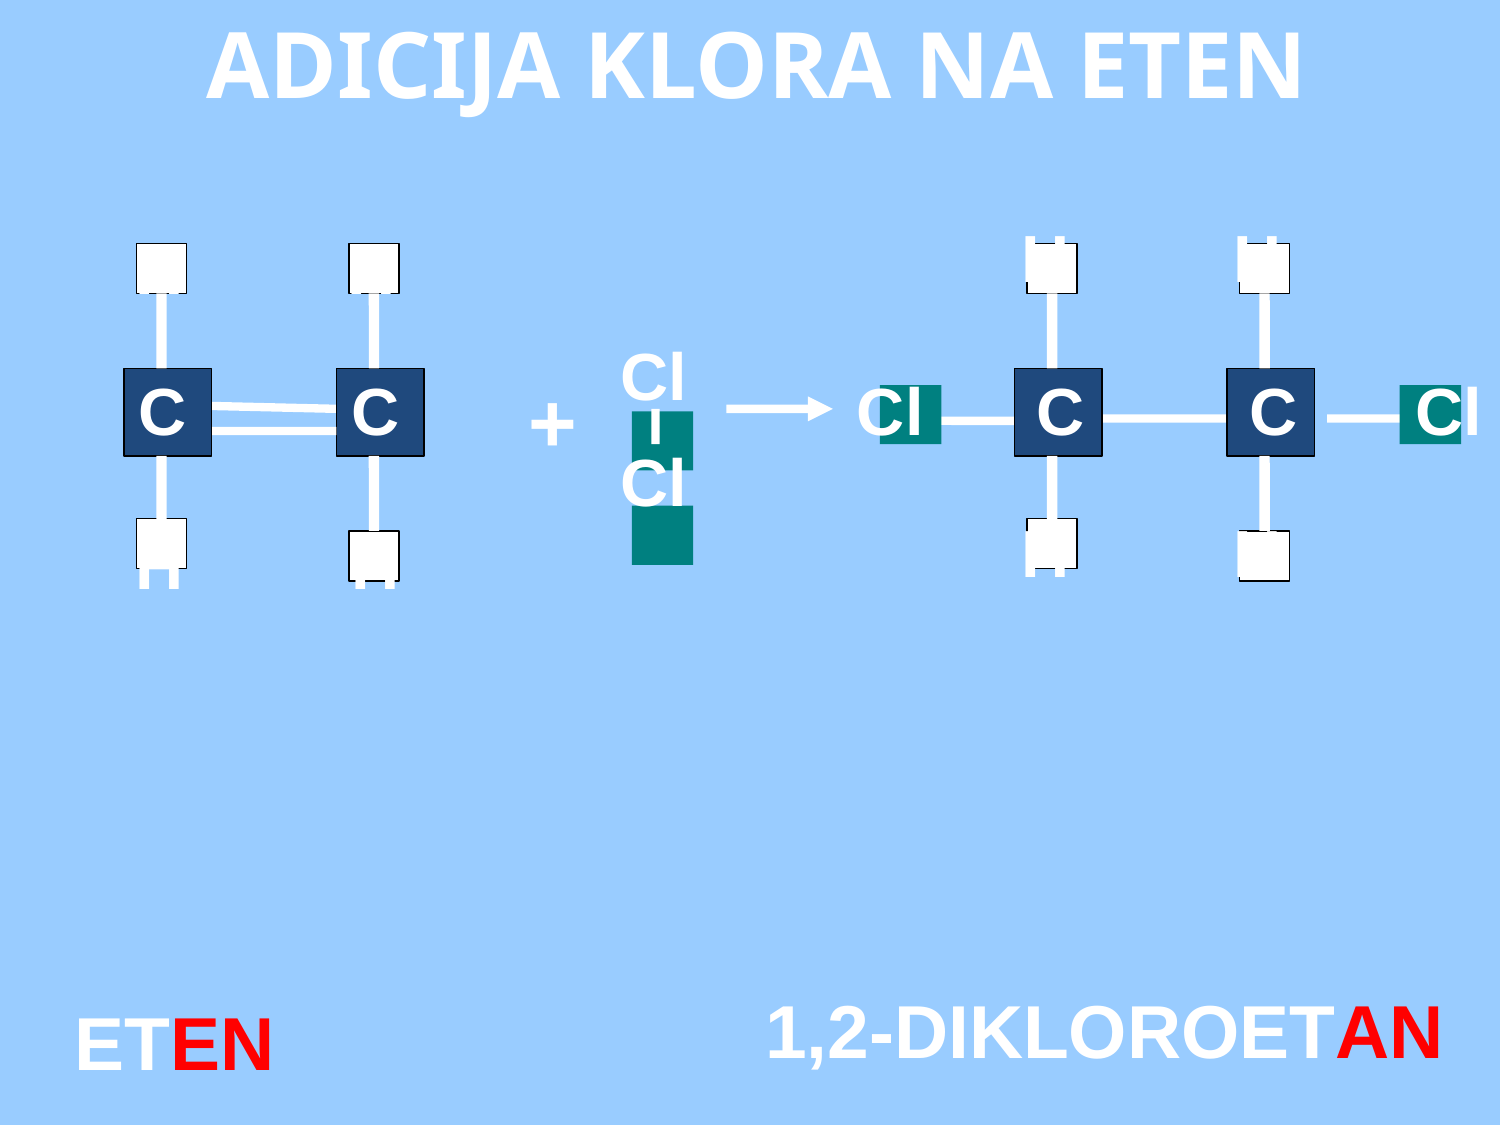

ADICIJA KLORA NA ETEN
H
H
H
H
Cl
C
C
+
Cl
C
C
Cl
Cl
H
H
H
H
1,2-DIKLOROETAN
ETEN